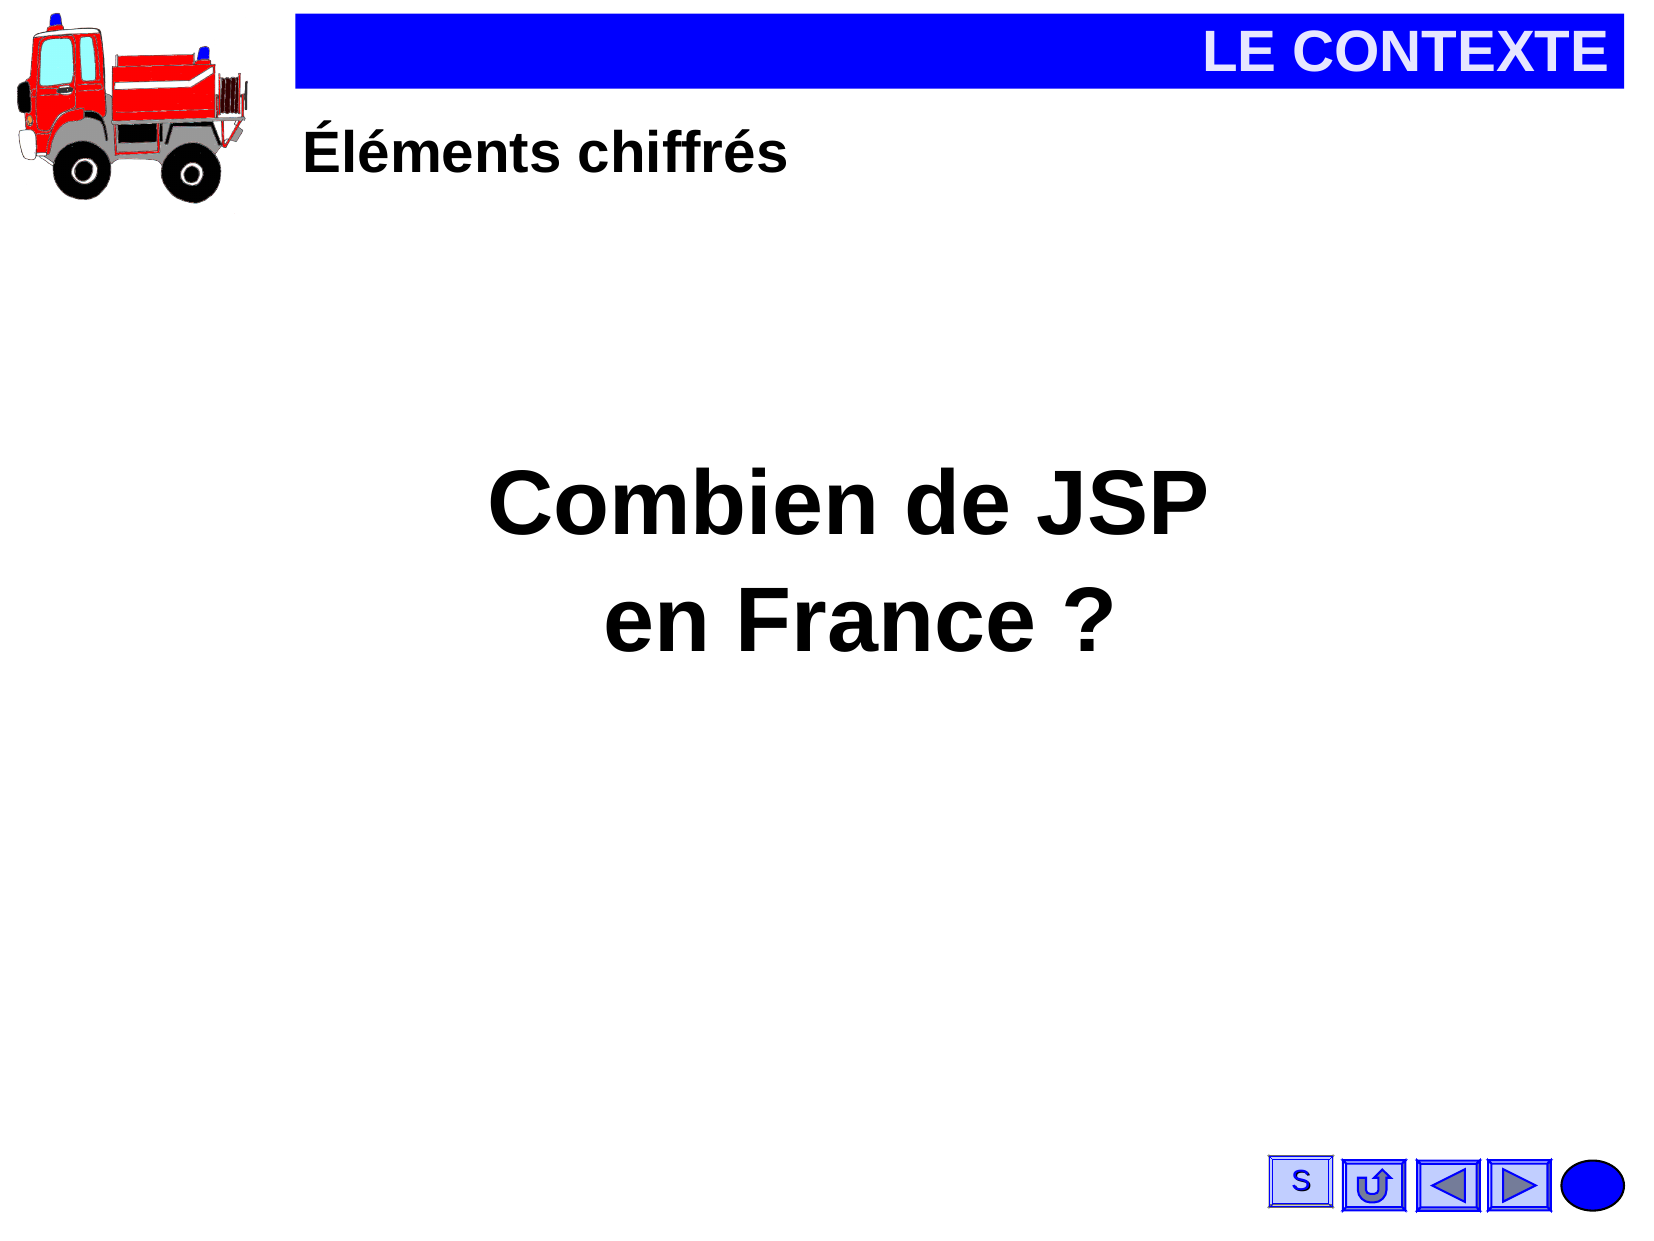

LE CONTEXTE
Éléments chiffrés
# Combien de JSP
en France ?